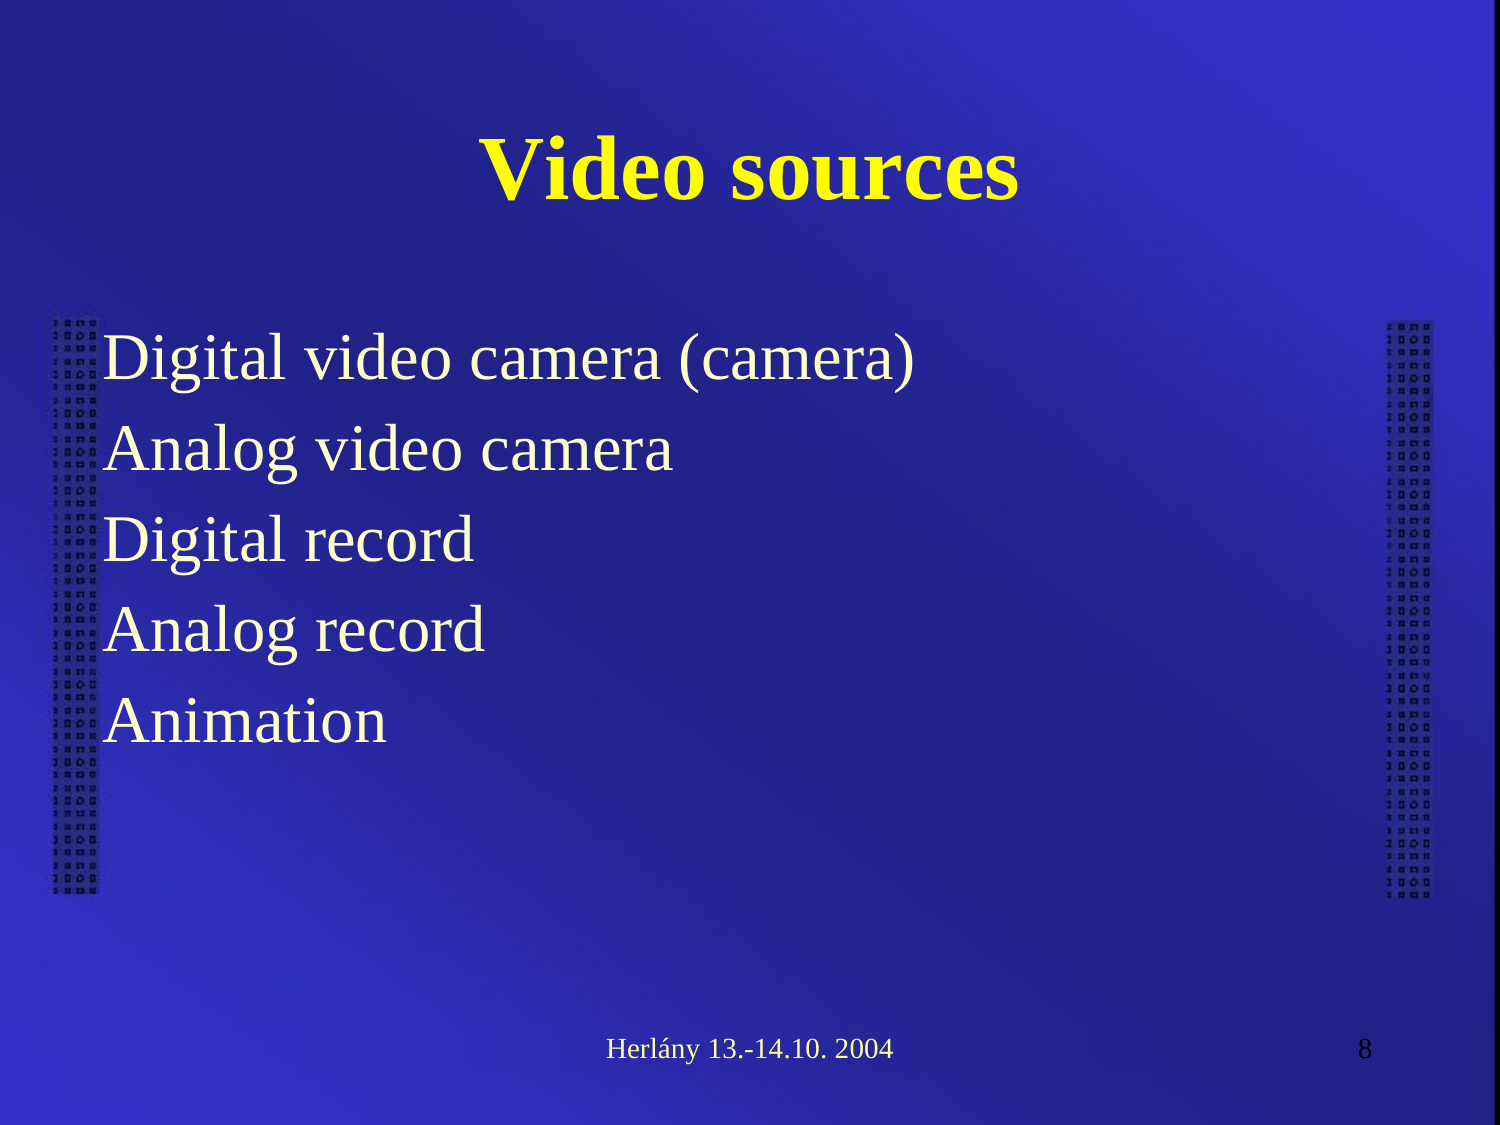

# Video sources
Digital video camera (camera)
Analog video camera
Digital record
Analog record
Animation
Herlány 13.-14.10. 2004